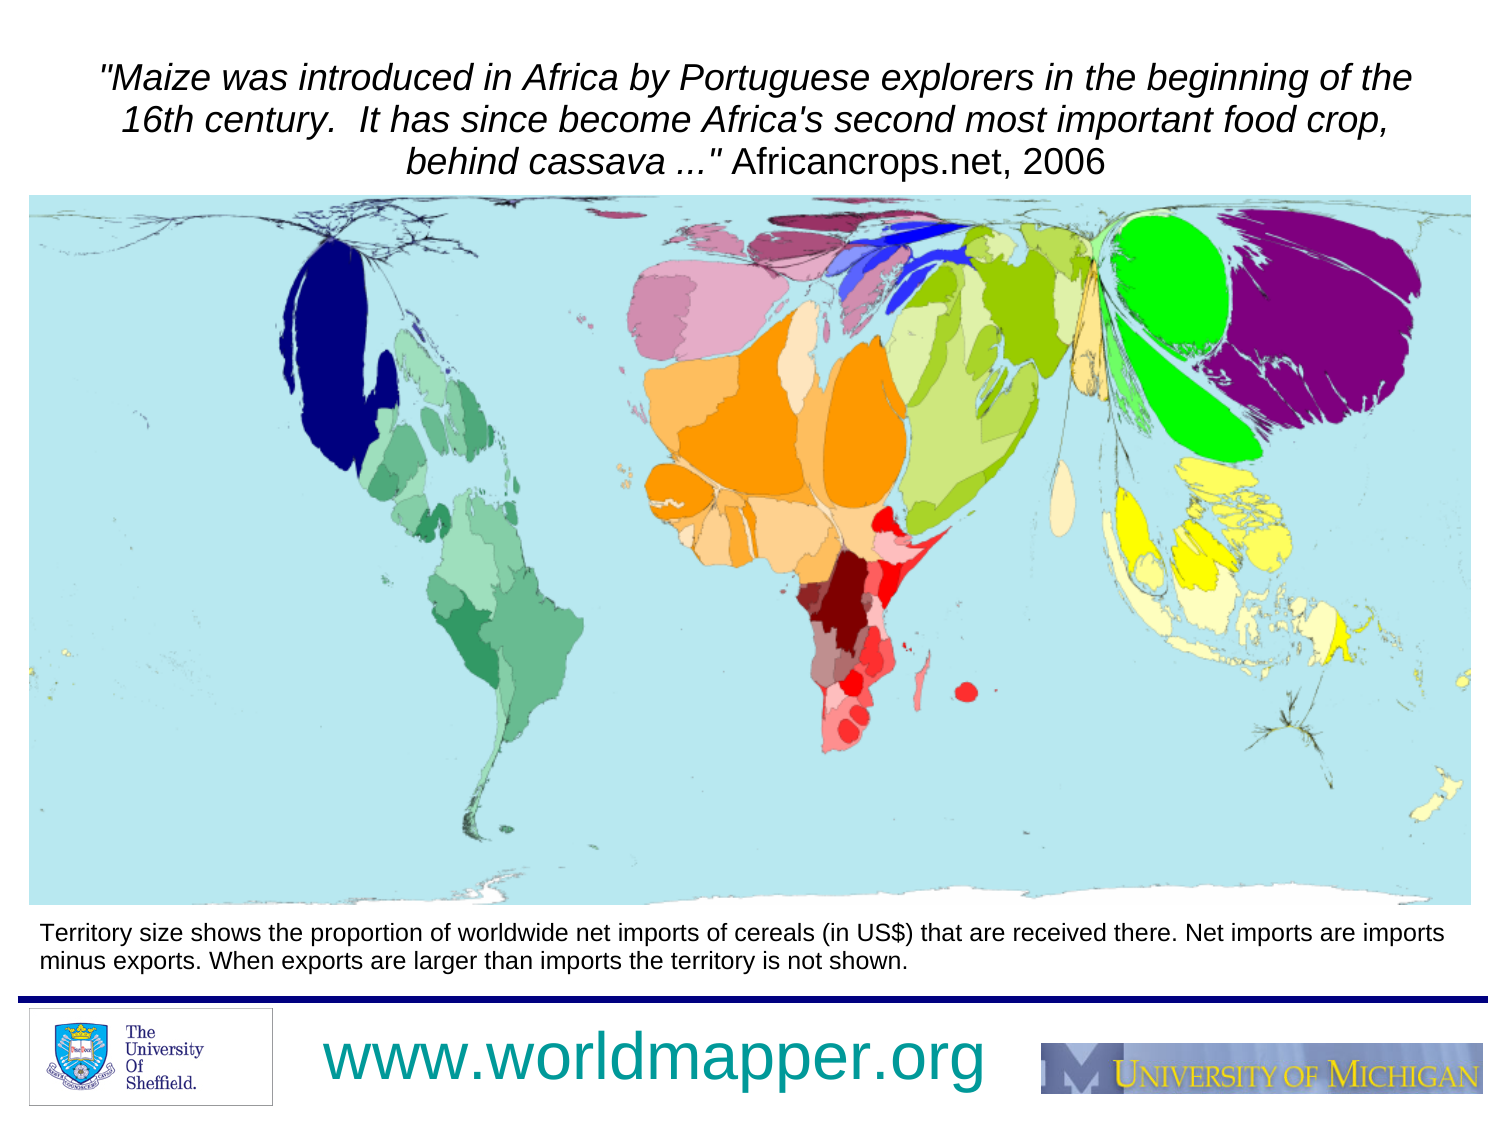

# "Maize was introduced in Africa by Portuguese explorers in the beginning of the 16th century.  It has since become Africa's second most important food crop, behind cassava ..." Africancrops.net, 2006
Territory size shows the proportion of worldwide net imports of cereals (in US$) that are received there. Net imports are imports
minus exports. When exports are larger than imports the territory is not shown.